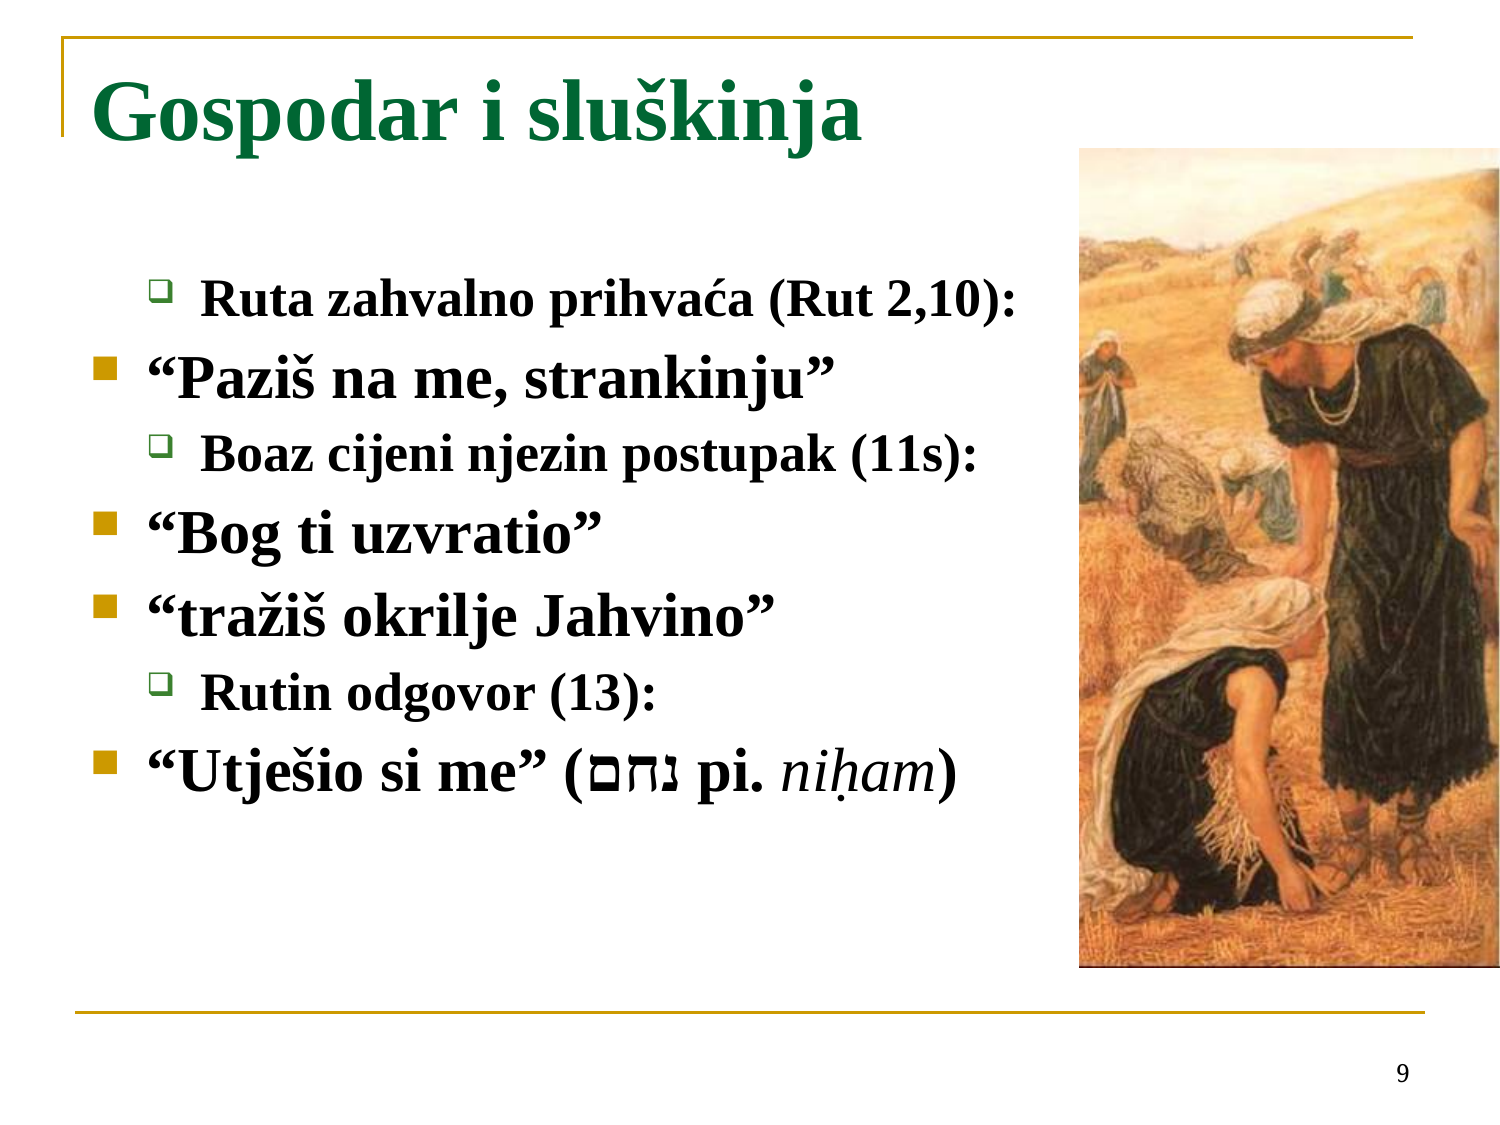

# Gospodar i sluškinja
Ruta zahvalno prihvaća (Rut 2,10):
“Paziš na me, strankinju”
Boaz cijeni njezin postupak (11s):
“Bog ti uzvratio”
“tražiš okrilje Jahvino”
Rutin odgovor (13):
“Utješio si me” (נחם pi. niḥam)
9